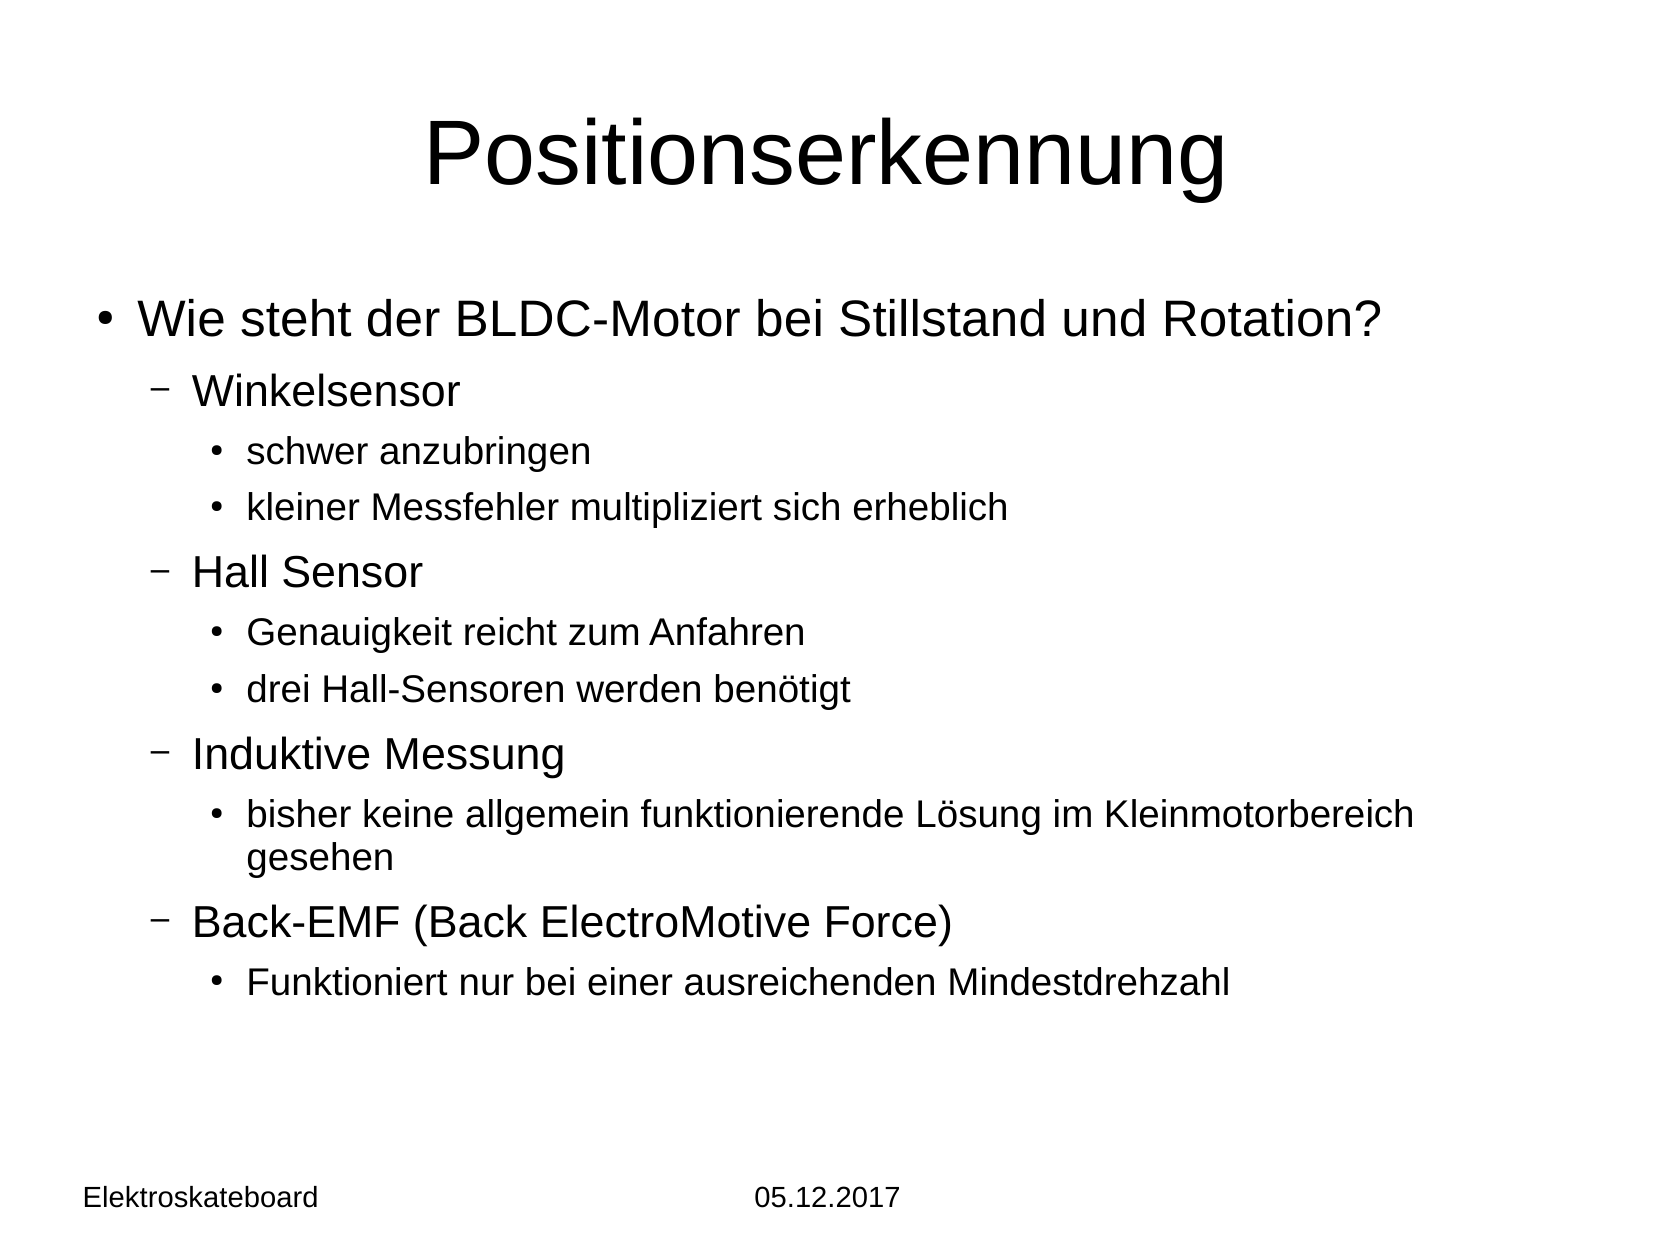

# Positionserkennung
Wie steht der BLDC-Motor bei Stillstand und Rotation?
Winkelsensor
schwer anzubringen
kleiner Messfehler multipliziert sich erheblich
Hall Sensor
Genauigkeit reicht zum Anfahren
drei Hall-Sensoren werden benötigt
Induktive Messung
bisher keine allgemein funktionierende Lösung im Kleinmotorbereich gesehen
Back-EMF (Back ElectroMotive Force)
Funktioniert nur bei einer ausreichenden Mindestdrehzahl